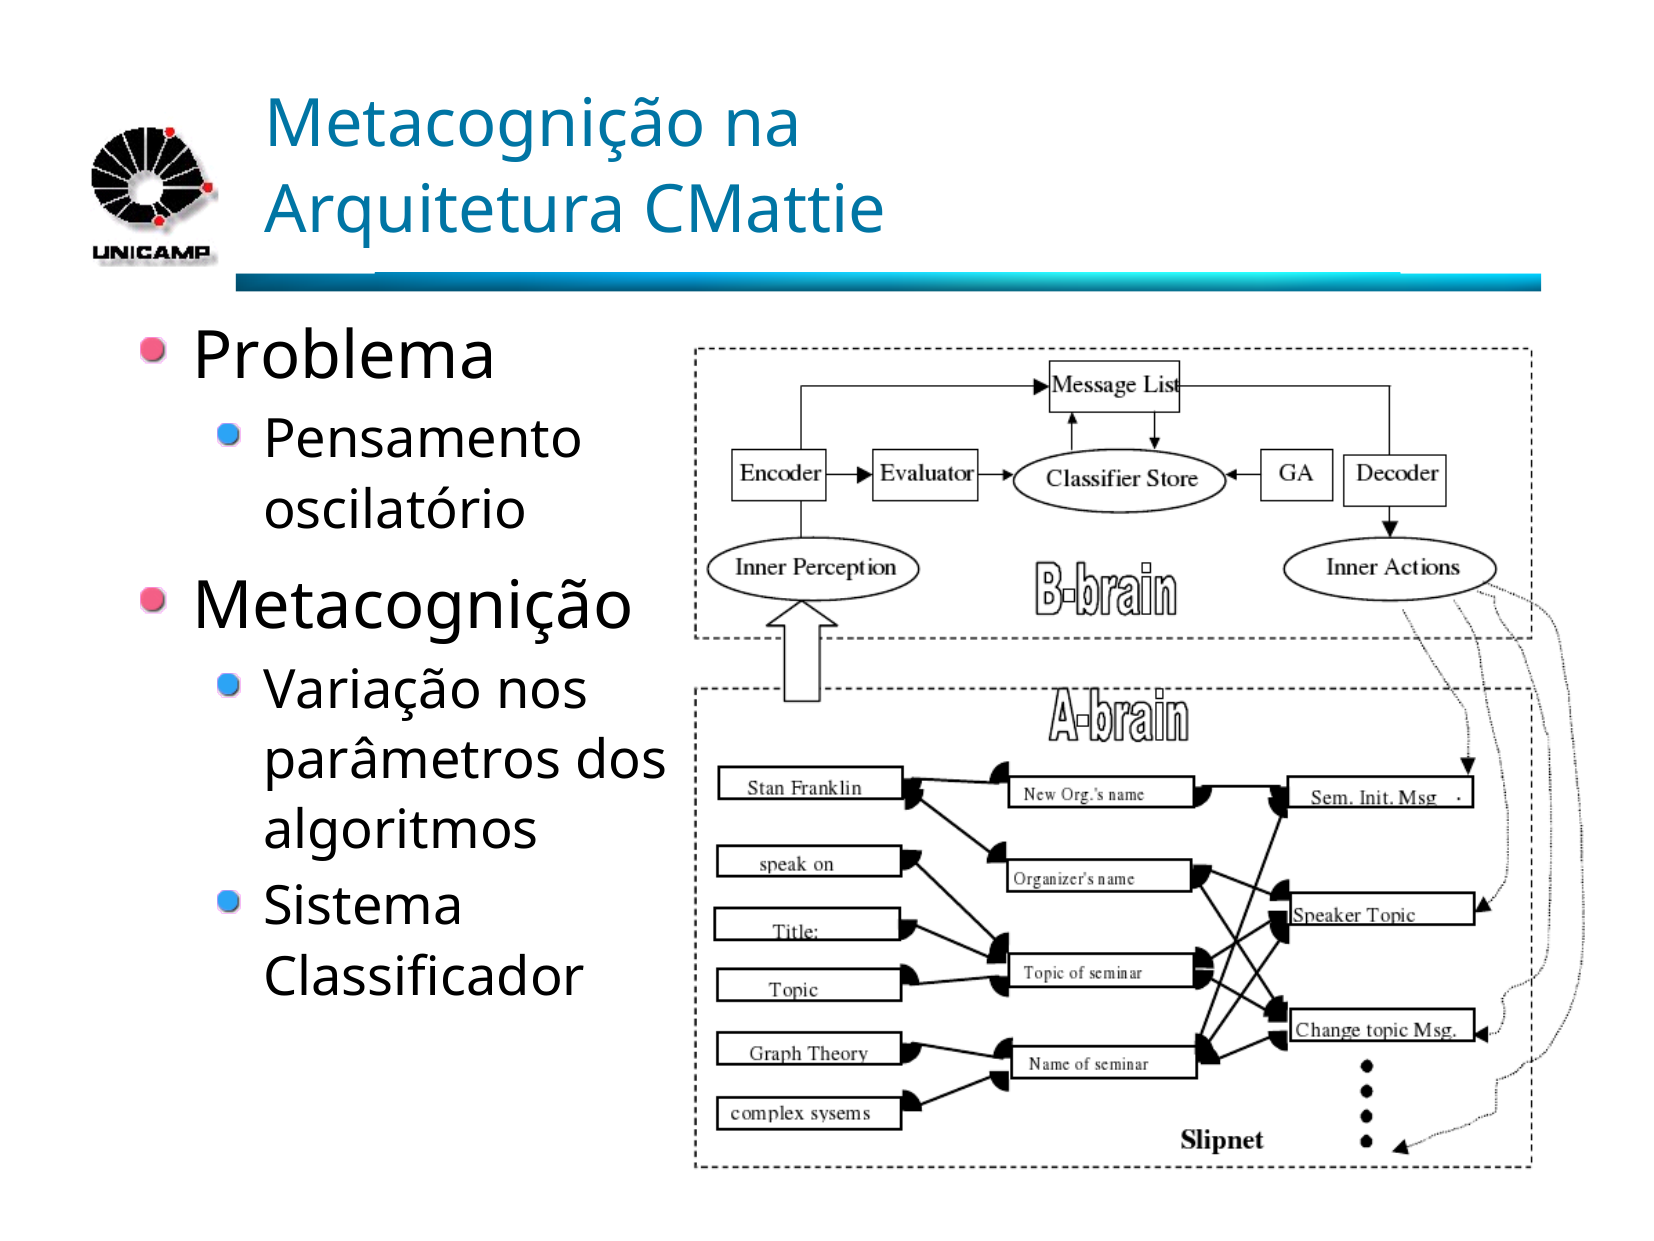

# Metacognição na Arquitetura CMattie
Problema
Pensamento
oscilatório
Metacognição
Variação nos
parâmetros dos
algoritmos
Sistema
Classificador